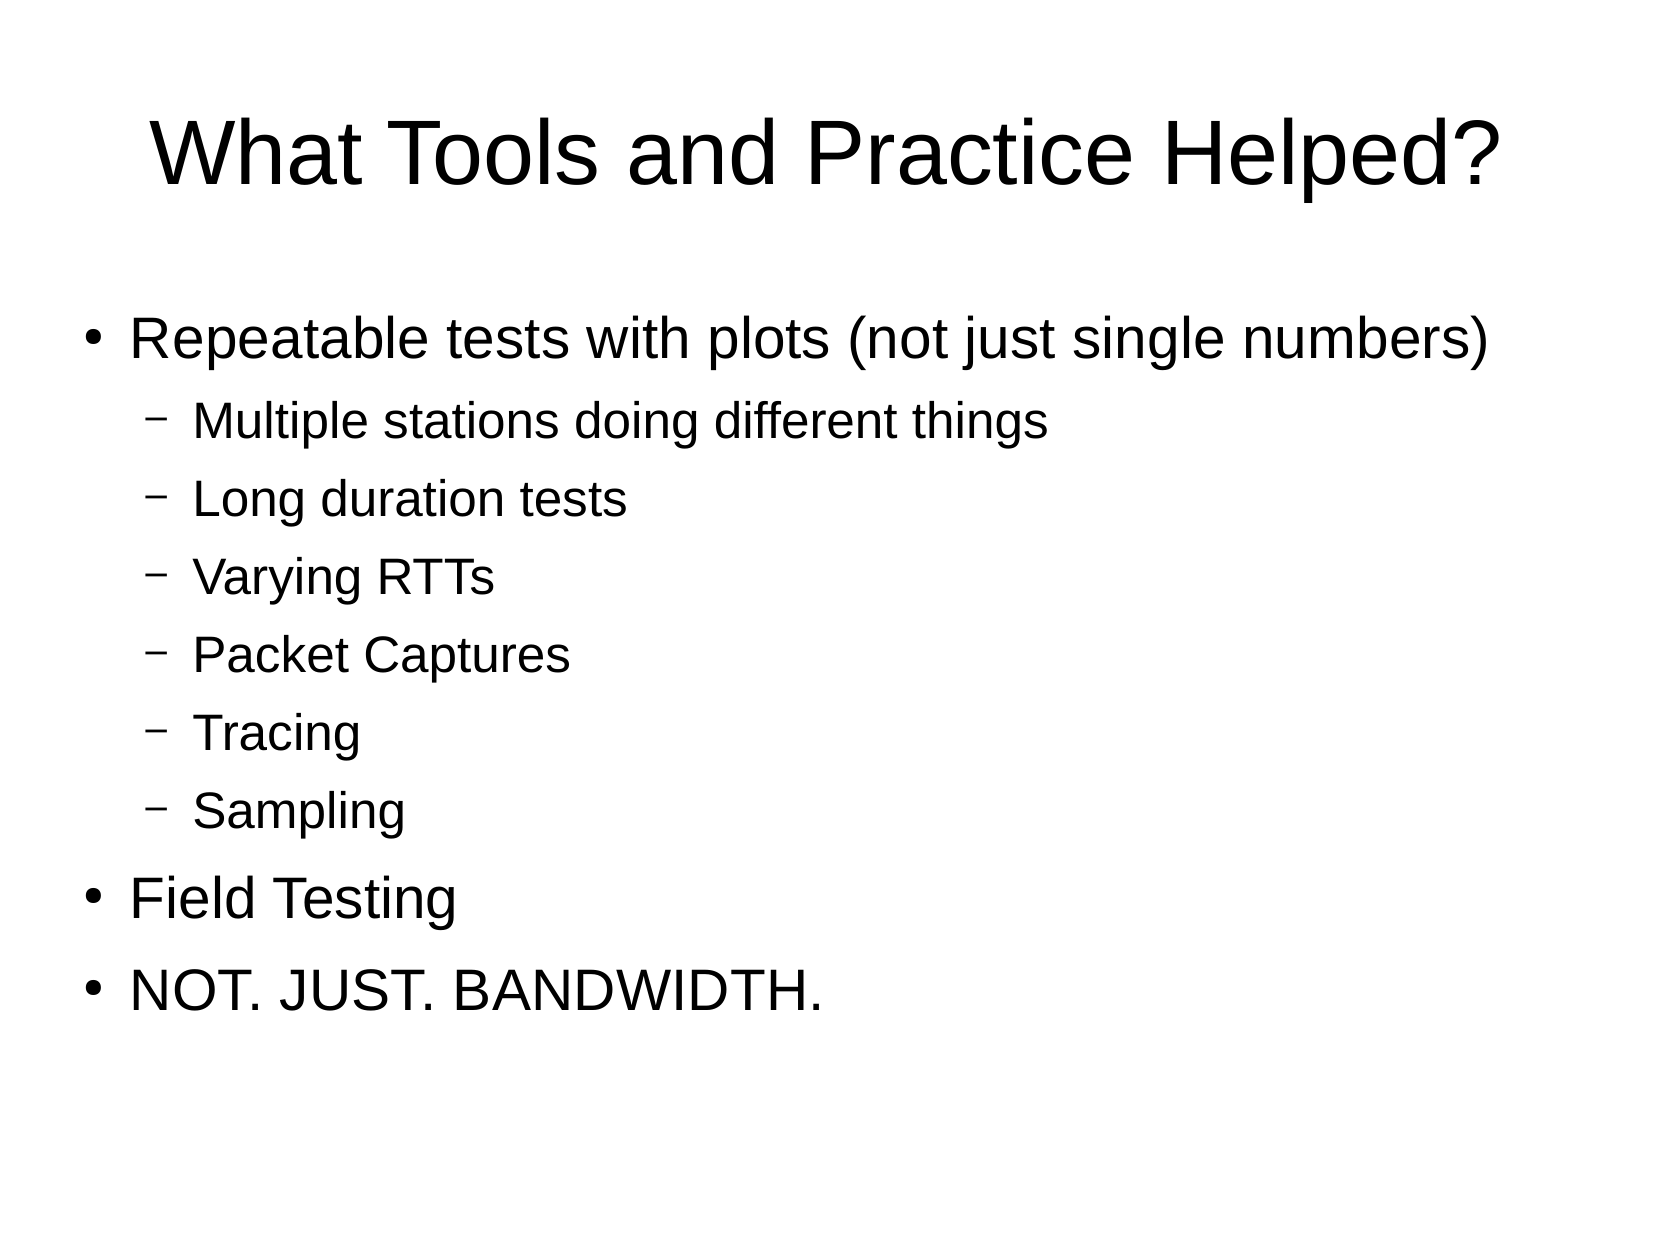

# What Tools and Practice Helped?
Repeatable tests with plots (not just single numbers)
Multiple stations doing different things
Long duration tests
Varying RTTs
Packet Captures
Tracing
Sampling
Field Testing
NOT. JUST. BANDWIDTH.